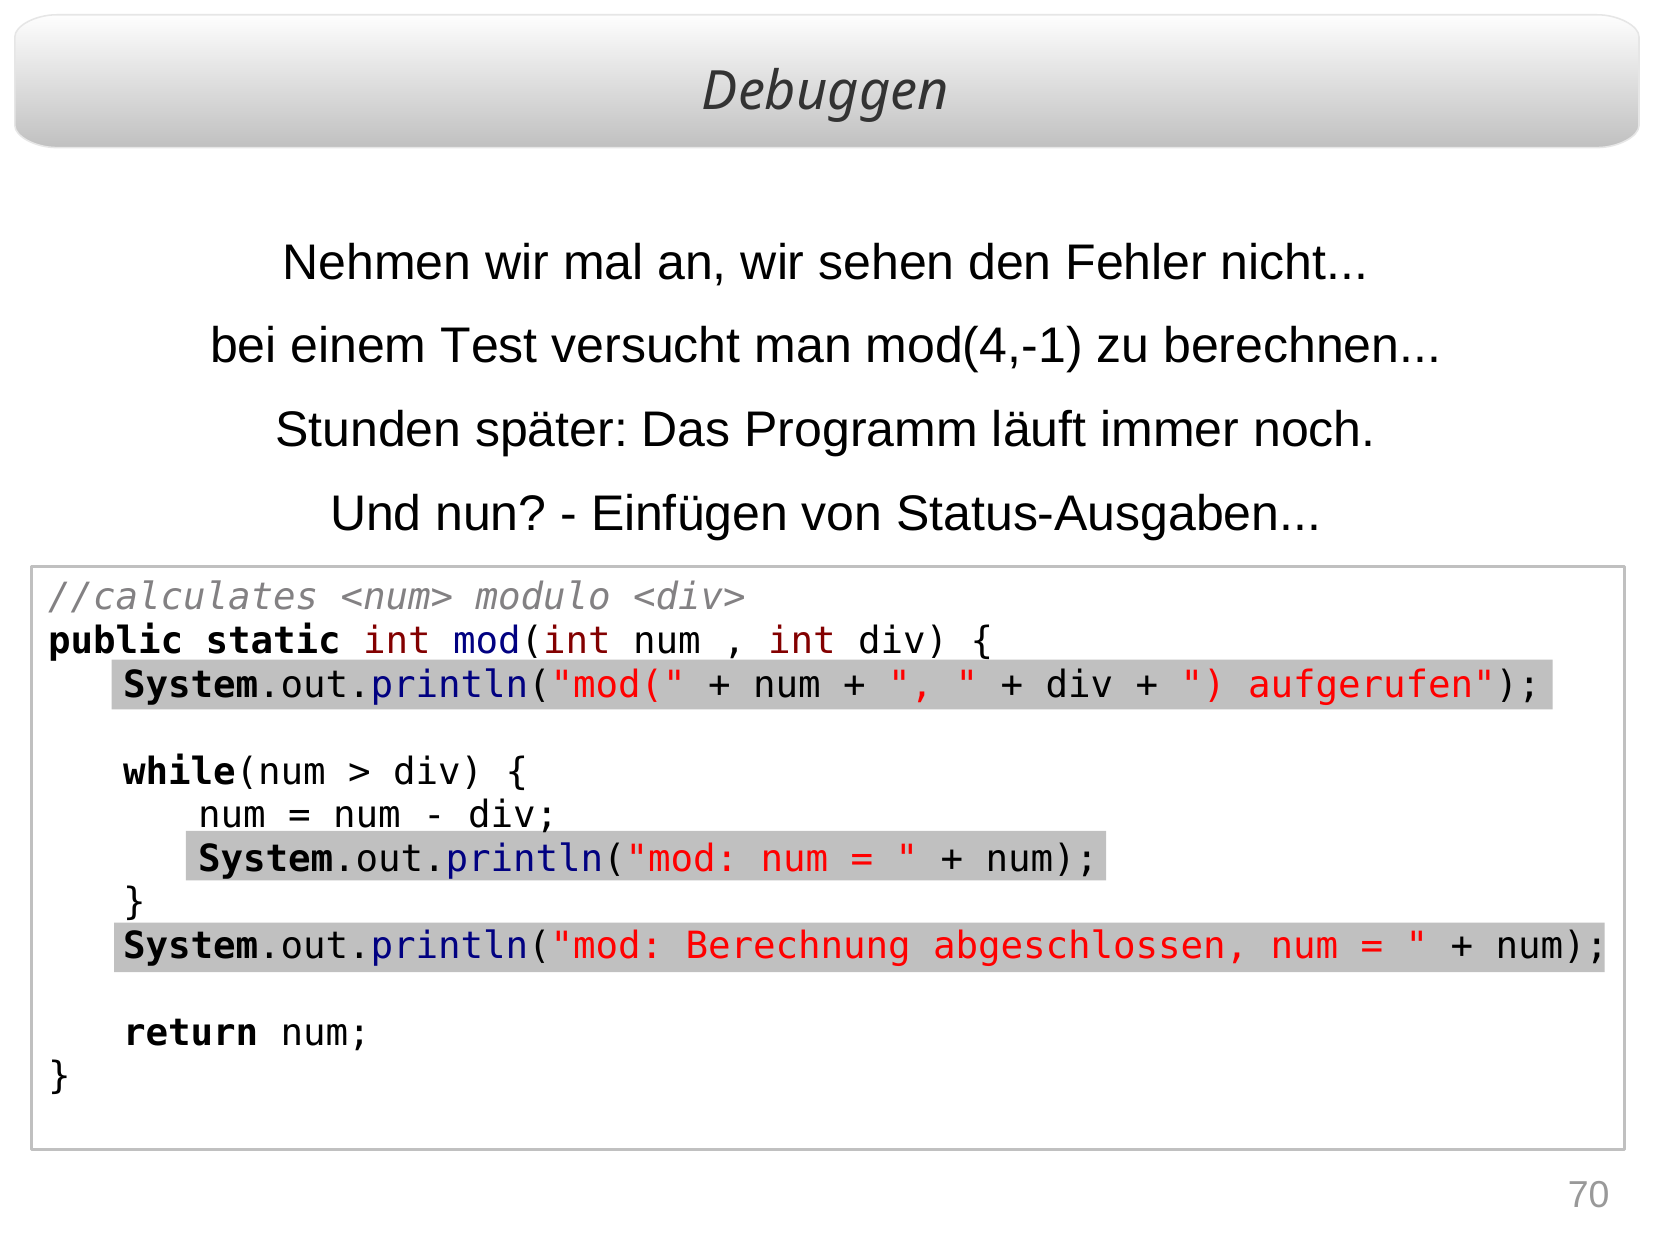

# Debuggen
Nehmen wir mal an, wir sehen den Fehler nicht...
bei einem Test versucht man mod(4,-1) zu berechnen...
Stunden später: Das Programm läuft immer noch.
Und nun? - Einfügen von Status-Ausgaben...
//calculates <num> modulo <div>
public static int mod(int num , int div) {
	System.out.println("mod(" + num + ", " + div + ") aufgerufen");
	while(num > div) {
 		num = num - div;
		System.out.println("mod: num = " + num);
	}
	System.out.println("mod: Berechnung abgeschlossen, num = " + num);
	return num;
}